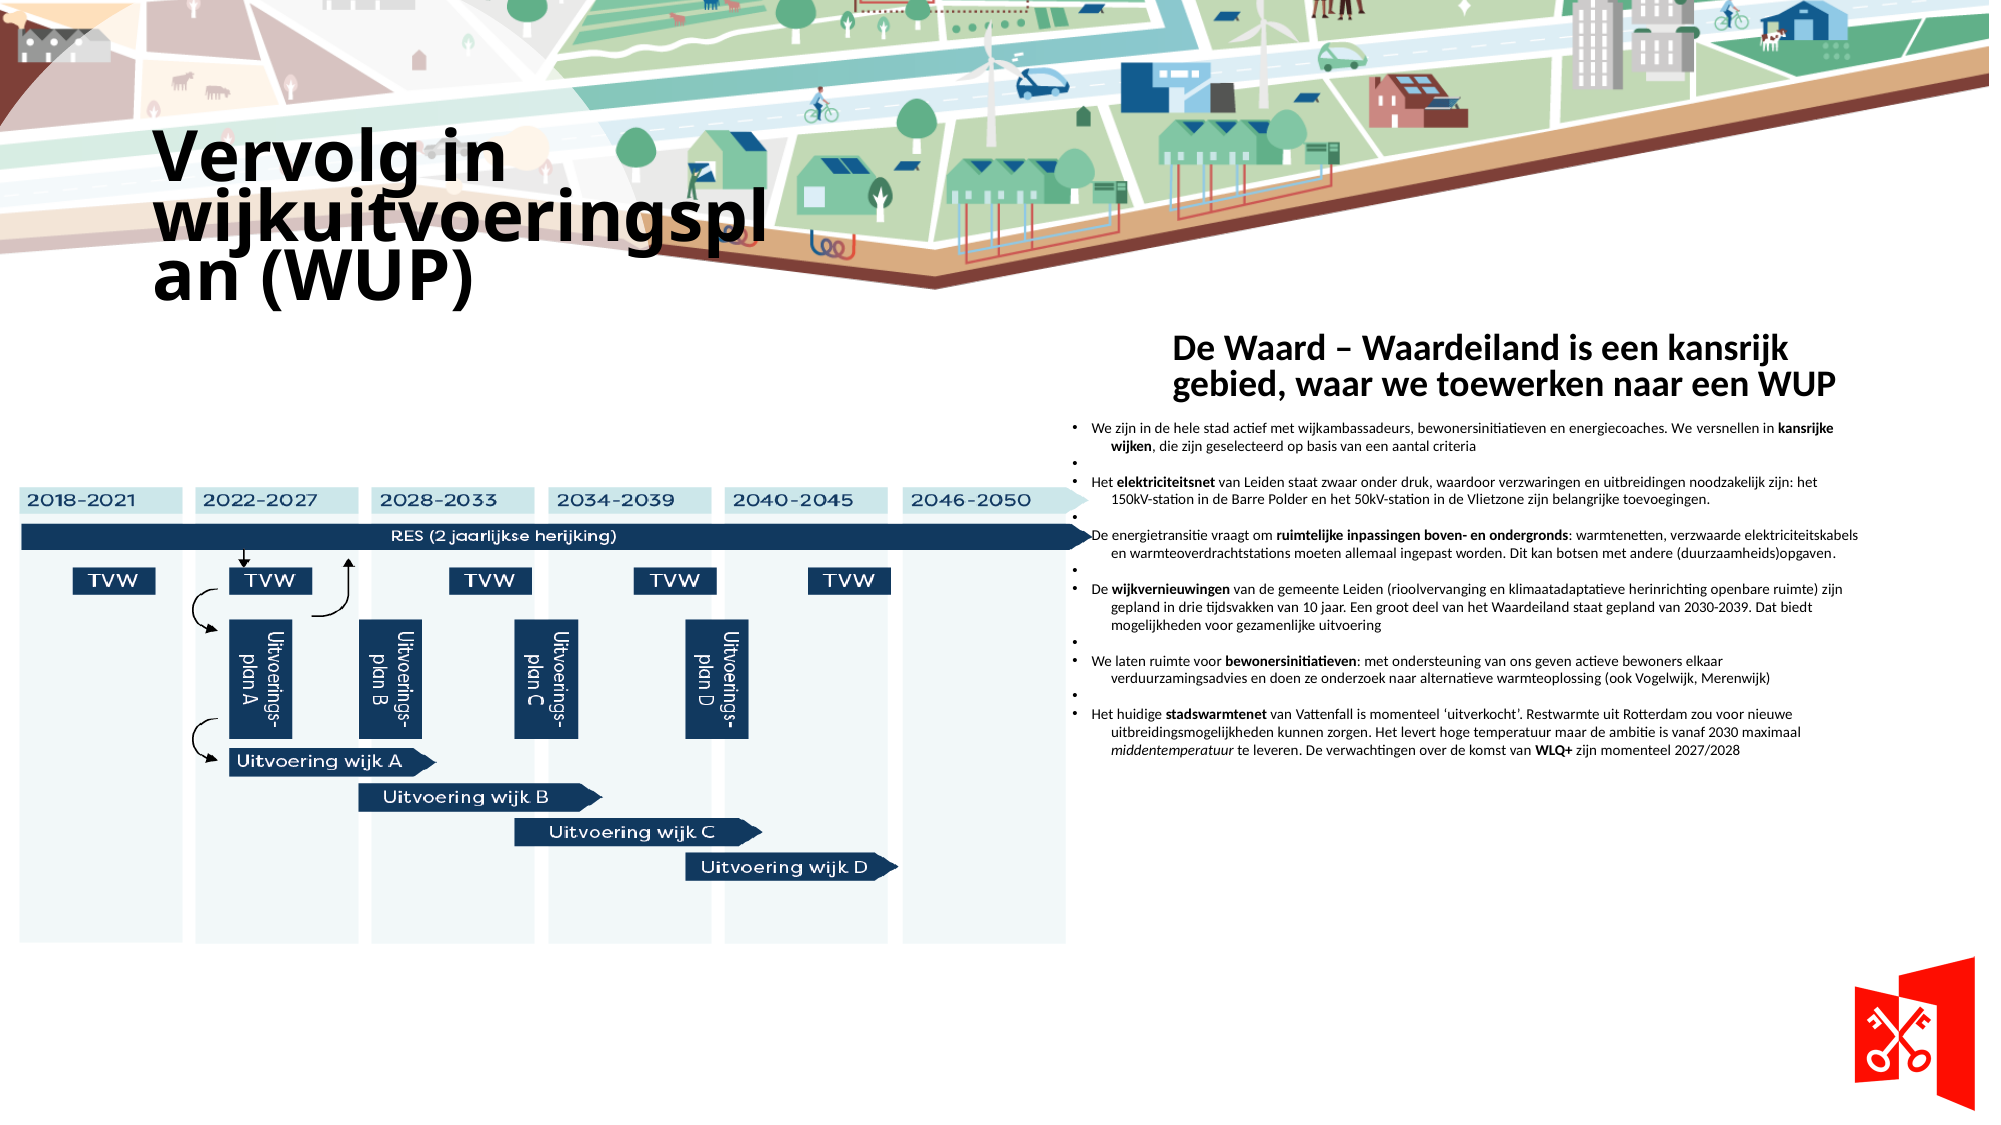

Vervolg in wijkuitvoeringsplan (WUP)
# De Waard – Waardeiland is een kansrijk gebied, waar we toewerken naar een WUP
We zijn in de hele stad actief met wijkambassadeurs, bewonersinitiatieven en energiecoaches. We versnellen in kansrijke wijken, die zijn geselecteerd op basis van een aantal criteria
Het elektriciteitsnet van Leiden staat zwaar onder druk, waardoor verzwaringen en uitbreidingen noodzakelijk zijn: het 150kV-station in de Barre Polder en het 50kV-station in de Vlietzone zijn belangrijke toevoegingen.
De energietransitie vraagt om ruimtelijke inpassingen boven- en ondergronds: warmtenetten, verzwaarde elektriciteitskabels en warmteoverdrachtstations moeten allemaal ingepast worden. Dit kan botsen met andere (duurzaamheids)opgaven.
De wijkvernieuwingen van de gemeente Leiden (rioolvervanging en klimaatadaptatieve herinrichting openbare ruimte) zijn gepland in drie tijdsvakken van 10 jaar. Een groot deel van het Waardeiland staat gepland van 2030-2039. Dat biedt mogelijkheden voor gezamenlijke uitvoering
We laten ruimte voor bewonersinitiatieven: met ondersteuning van ons geven actieve bewoners elkaar verduurzamingsadvies en doen ze onderzoek naar alternatieve warmteoplossing (ook Vogelwijk, Merenwijk)
Het huidige stadswarmtenet van Vattenfall is momenteel ‘uitverkocht’. Restwarmte uit Rotterdam zou voor nieuwe uitbreidingsmogelijkheden kunnen zorgen. Het levert hoge temperatuur maar de ambitie is vanaf 2030 maximaal middentemperatuur te leveren. De verwachtingen over de komst van WLQ+ zijn momenteel 2027/2028